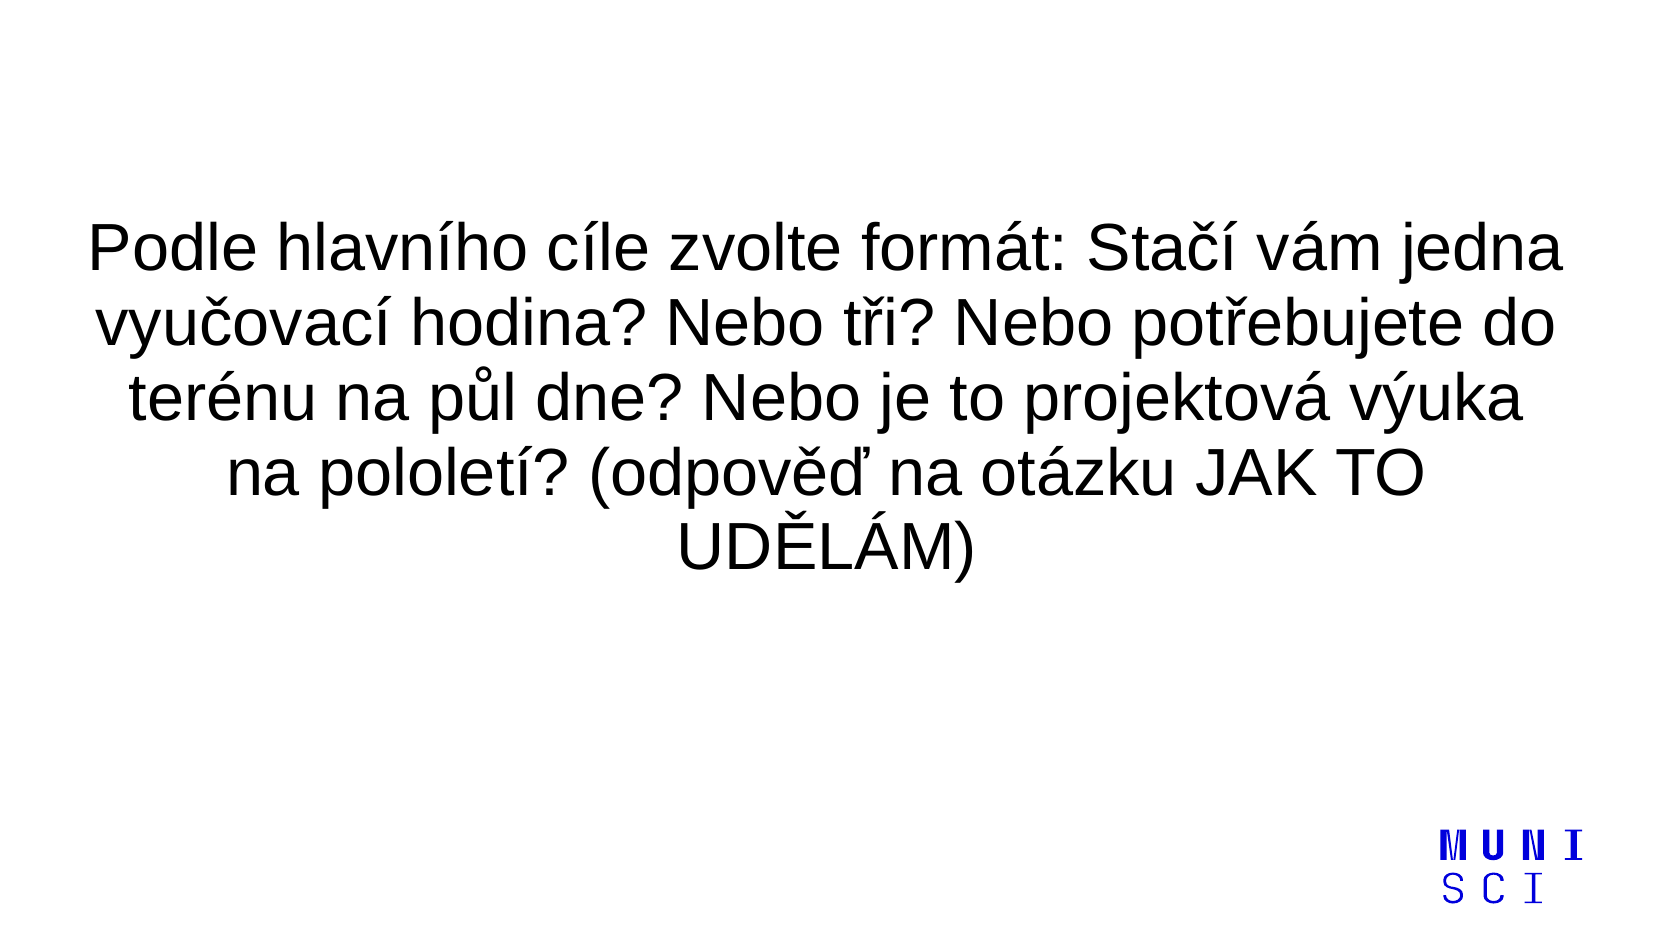

# Podle hlavního cíle zvolte formát: Stačí vám jedna vyučovací hodina? Nebo tři? Nebo potřebujete do terénu na půl dne? Nebo je to projektová výuka na pololetí? (odpověď na otázku JAK TO UDĚLÁM)